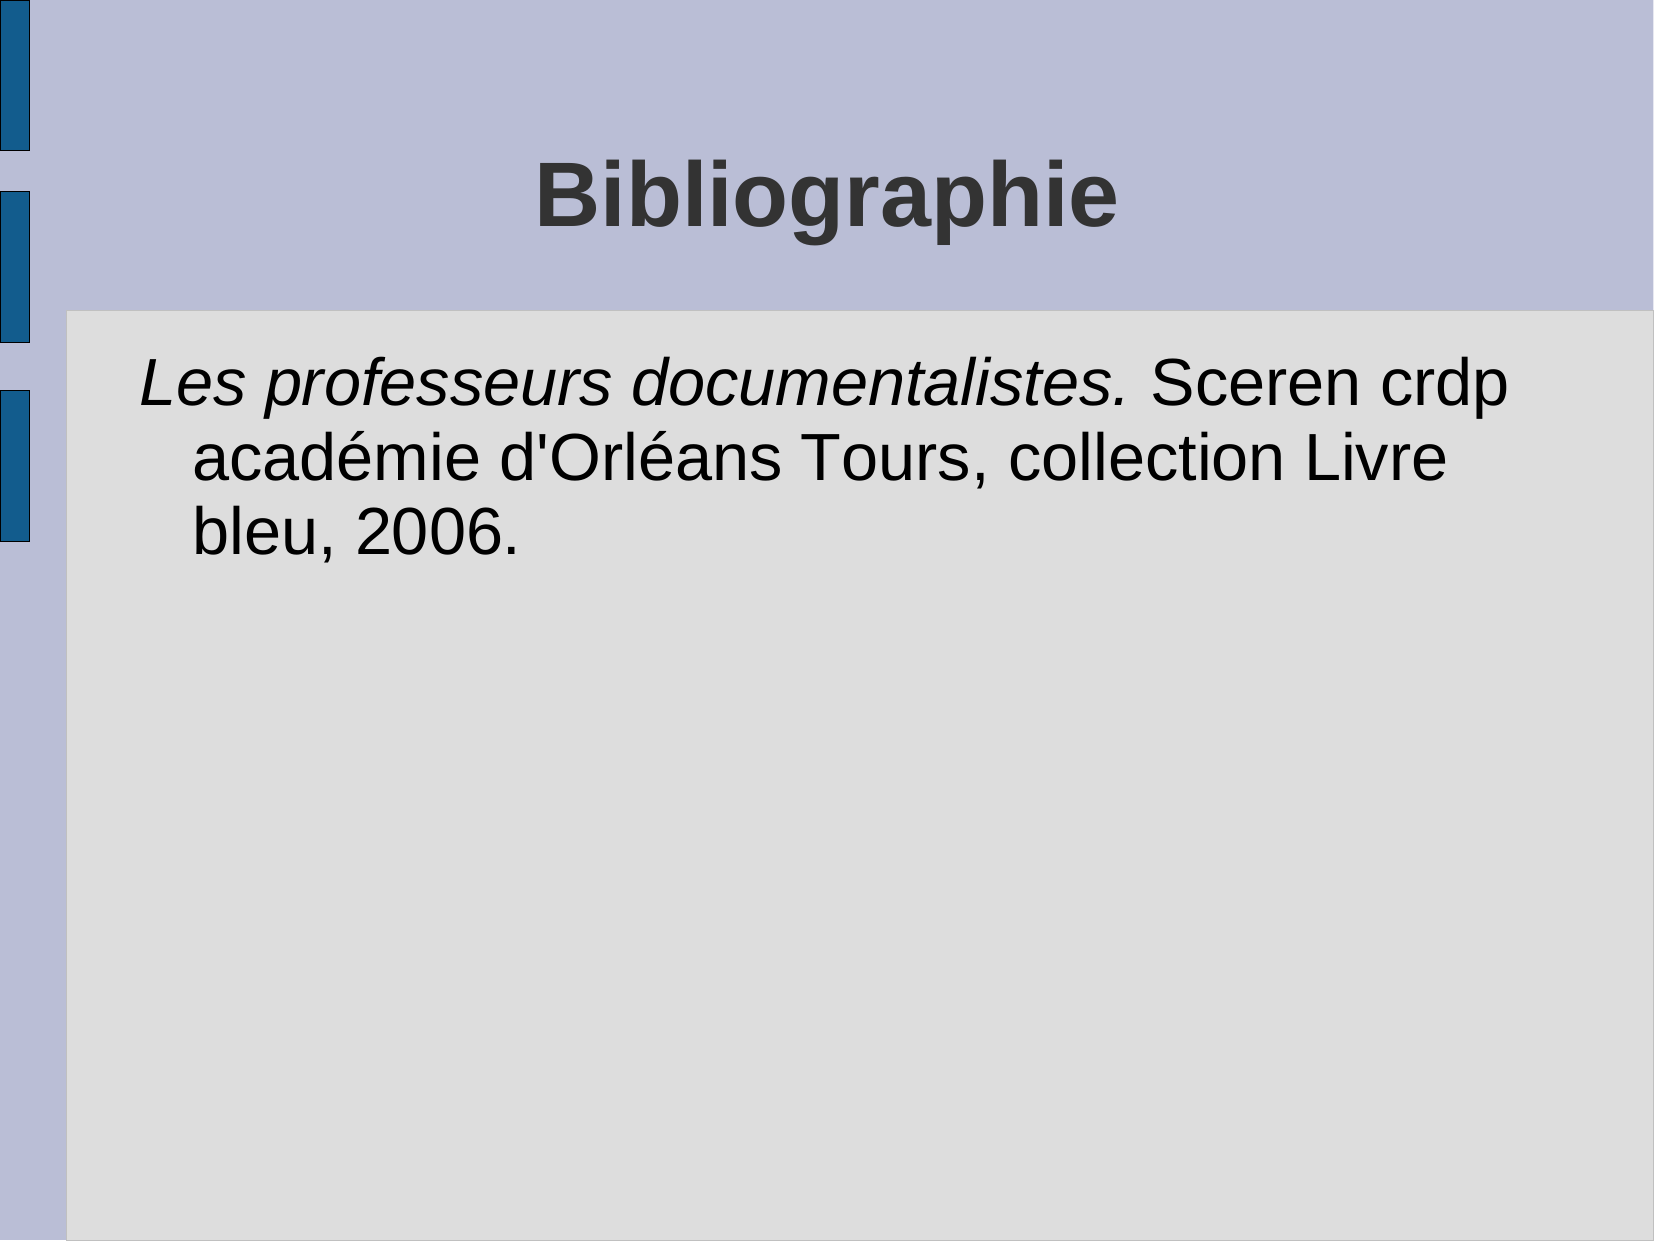

# Bibliographie
Les professeurs documentalistes. Sceren crdp académie d'Orléans Tours, collection Livre bleu, 2006.